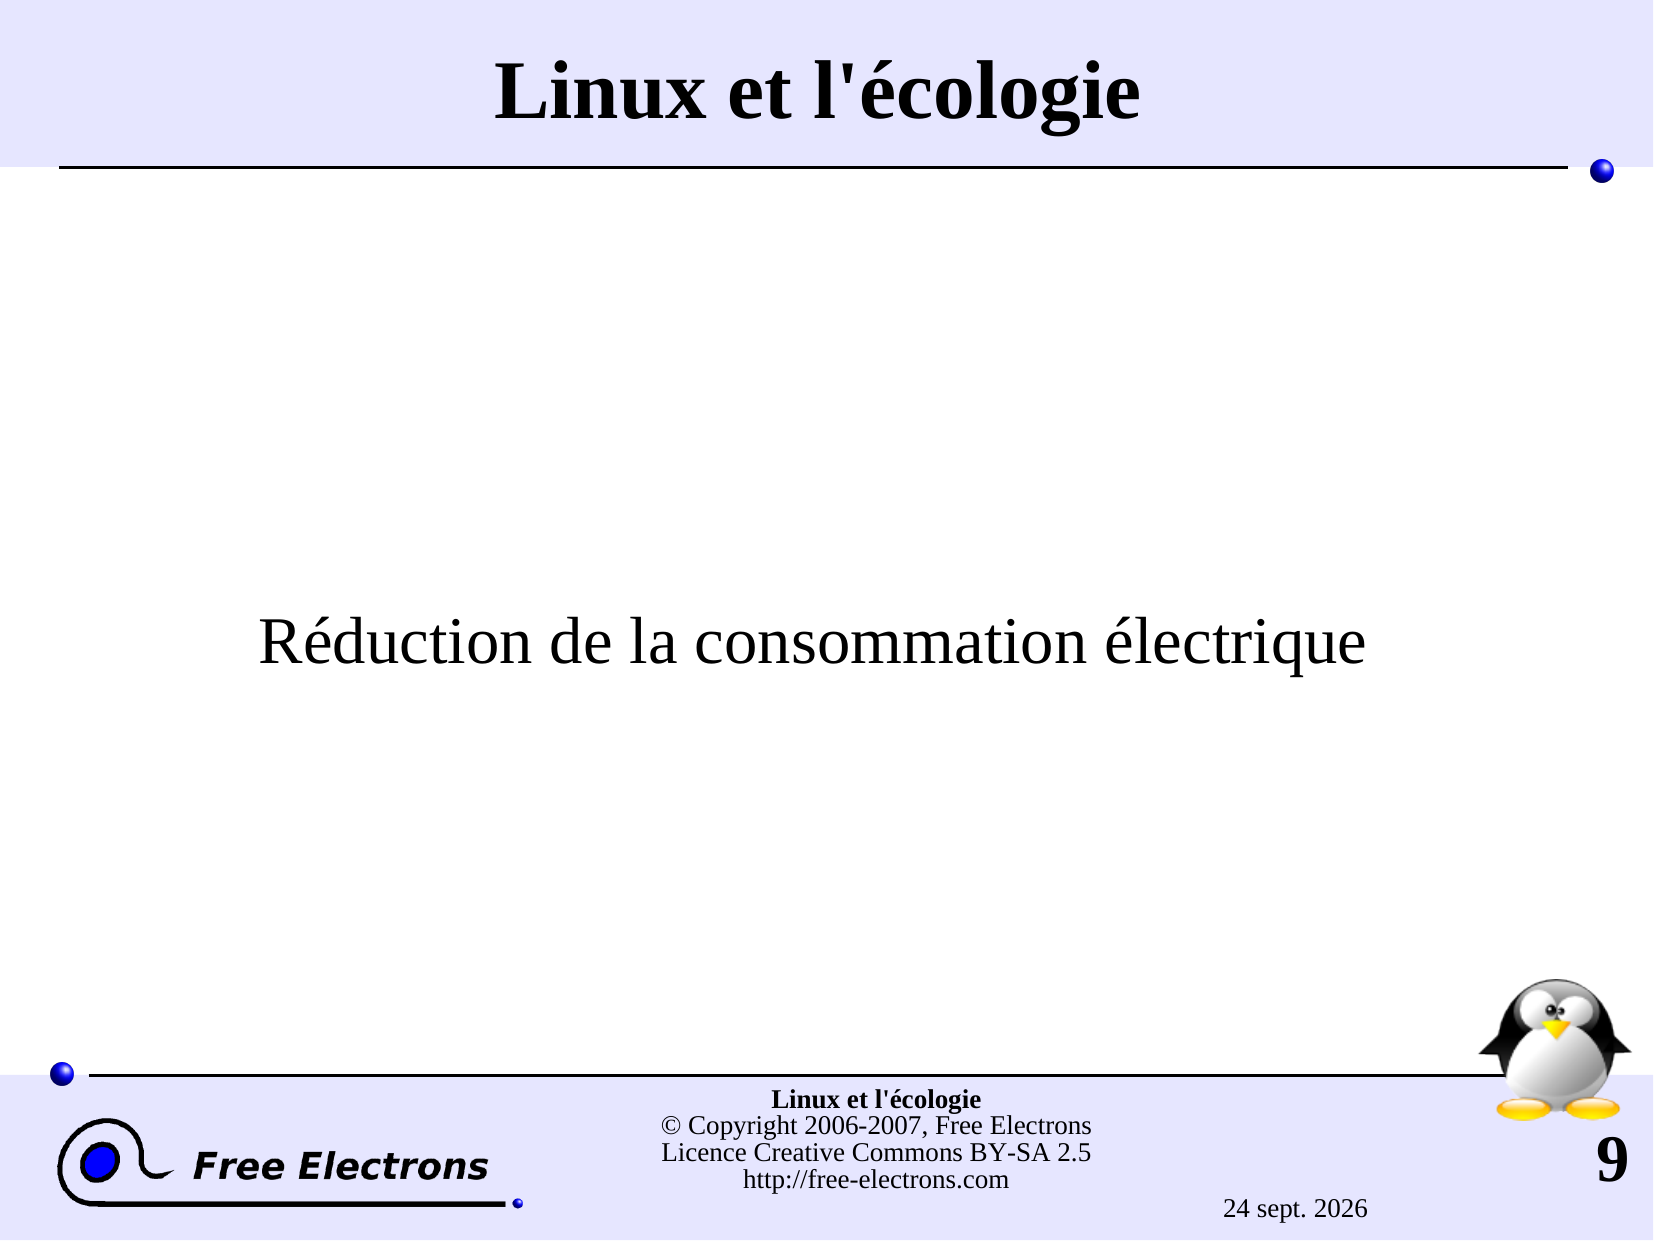

# Linux et l'écologie
Réduction de la consommation électrique